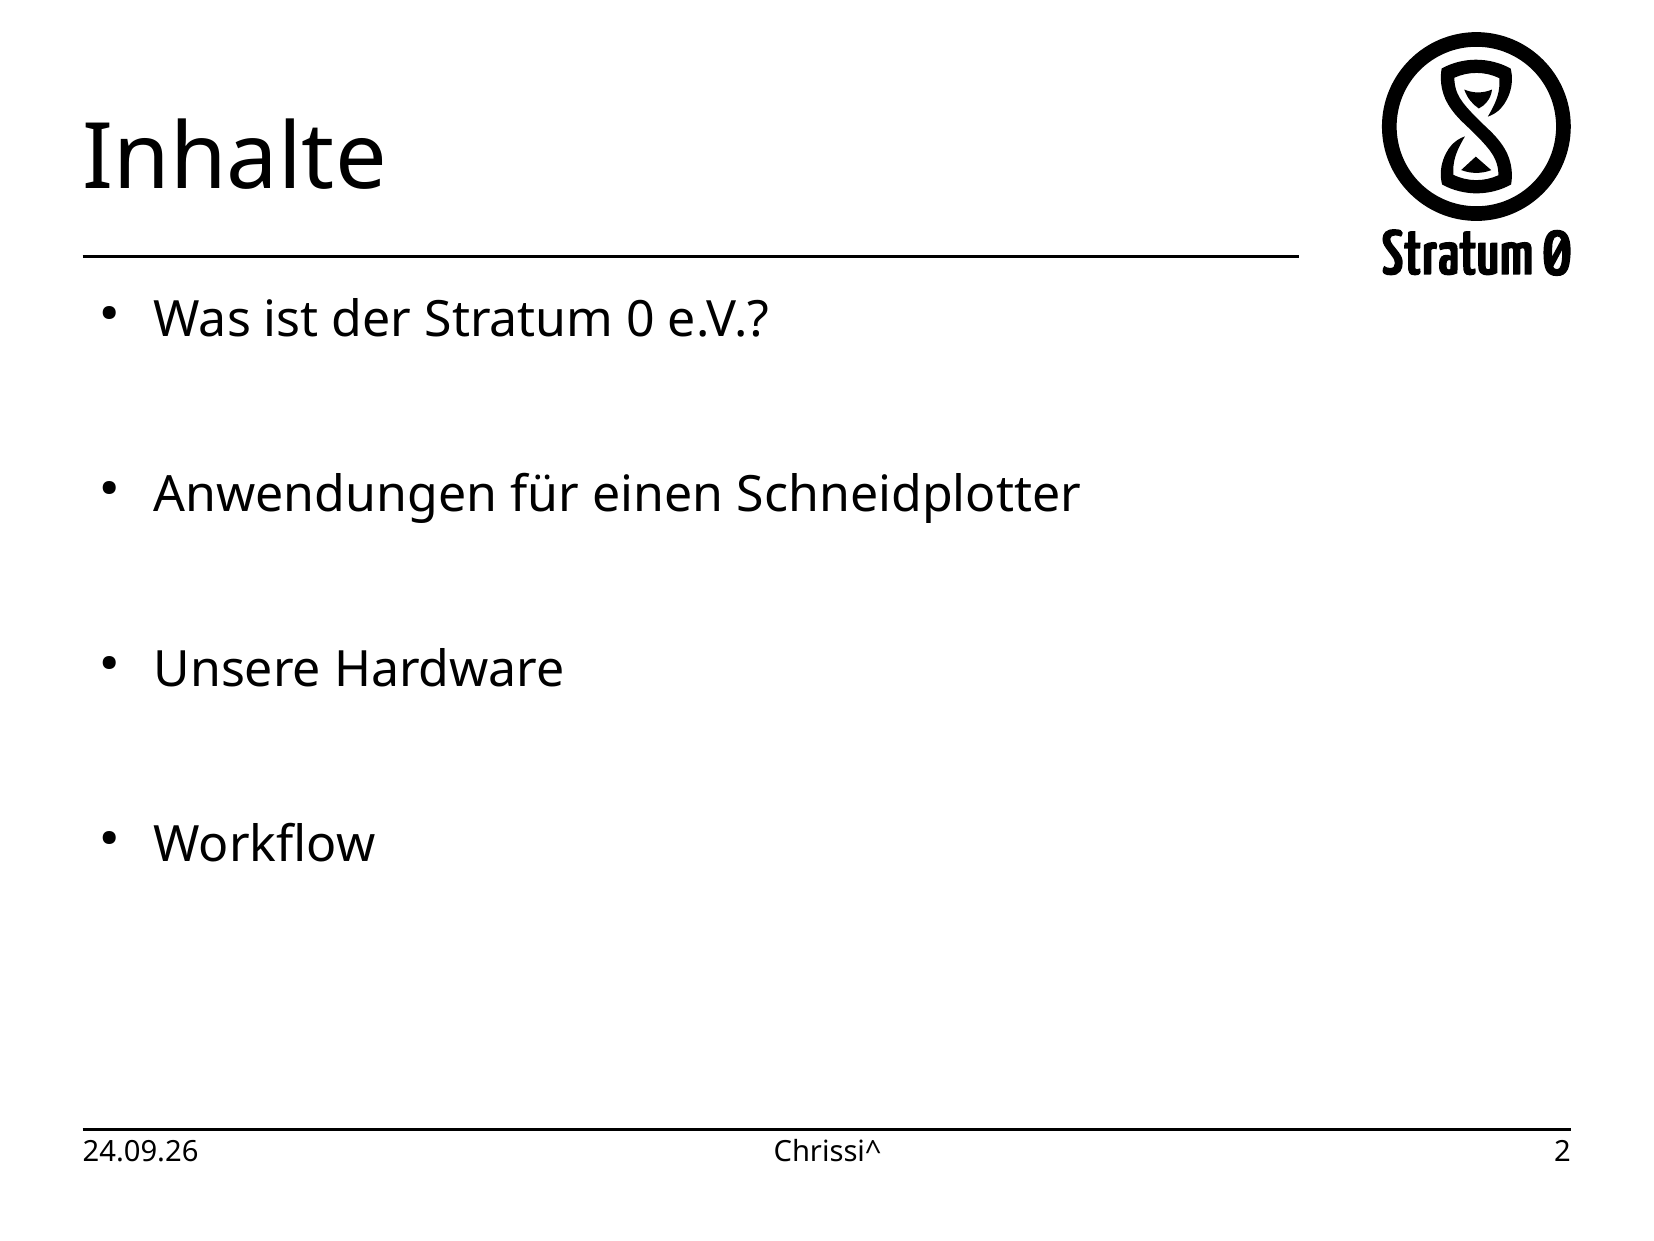

# Inhalte
Was ist der Stratum 0 e.V.?
Anwendungen für einen Schneidplotter
Unsere Hardware
Workflow
Chrissi^
2